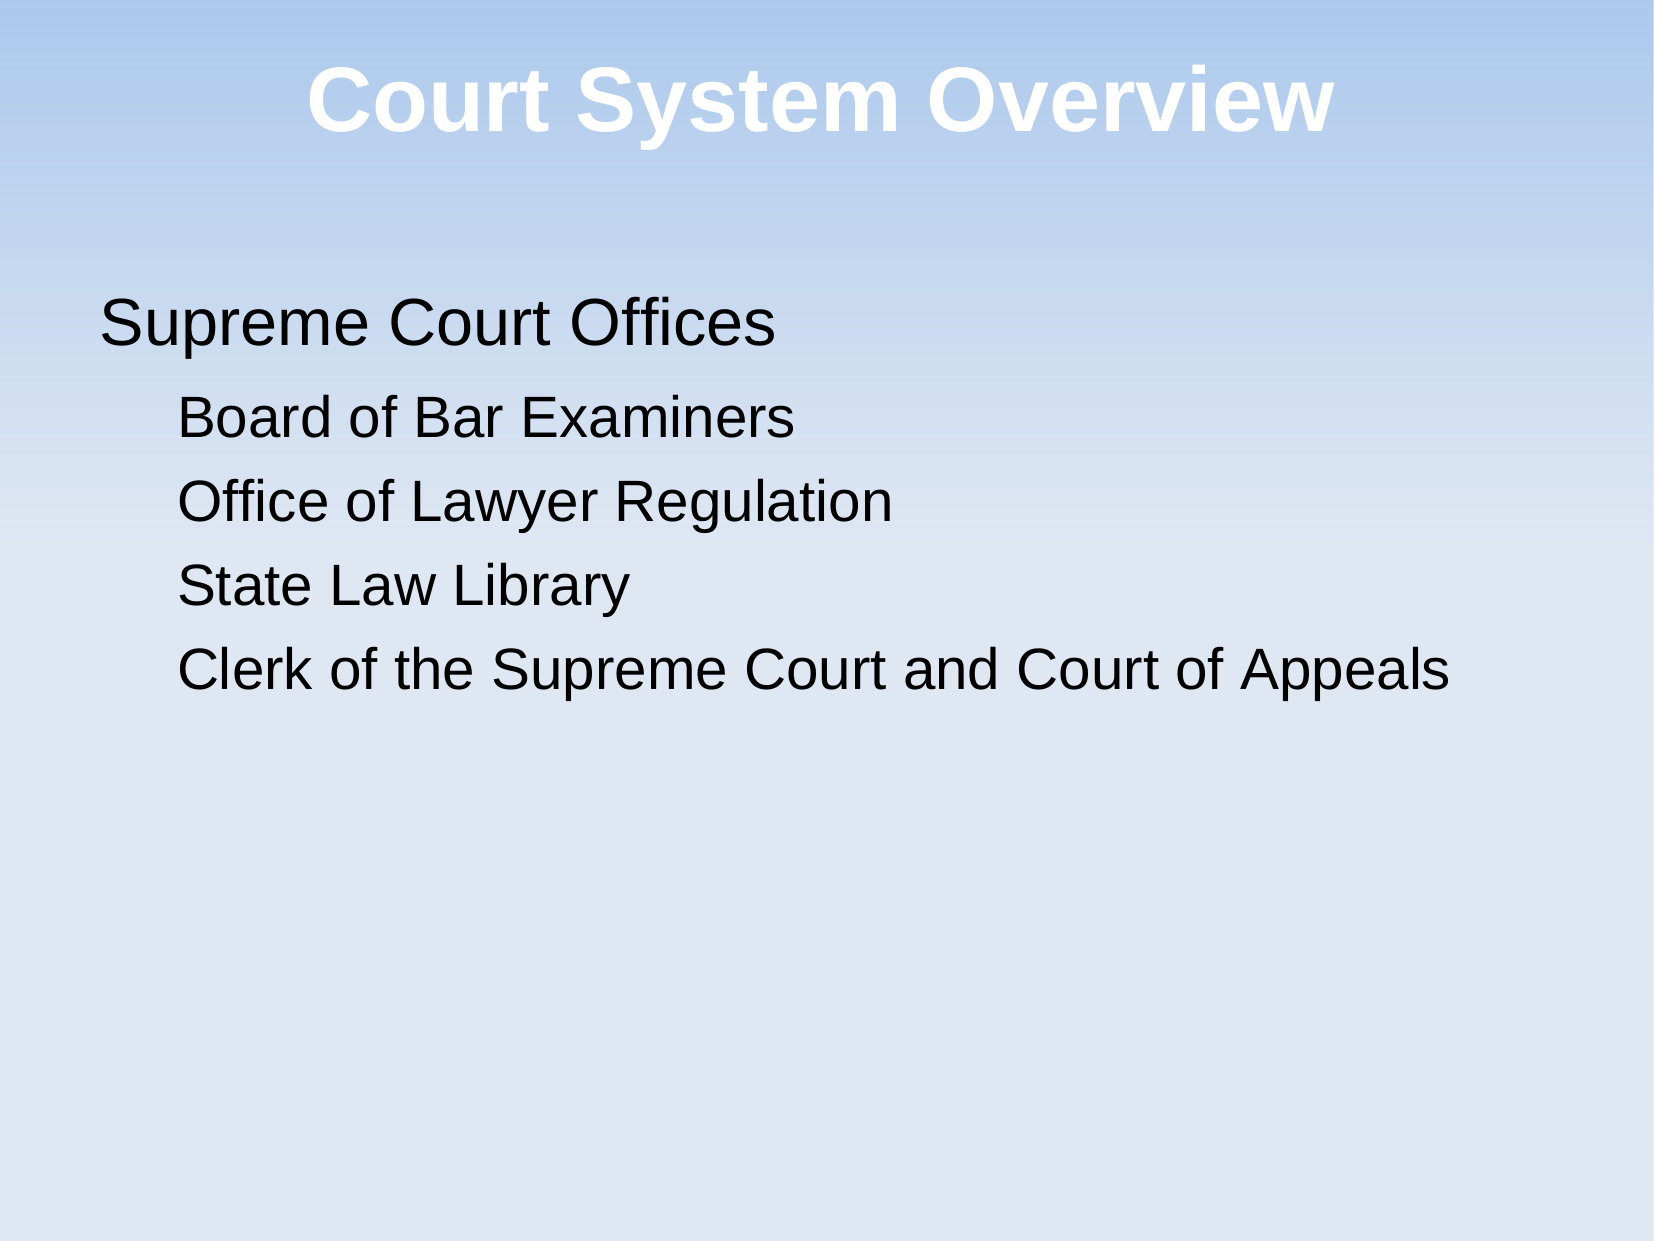

# Court System Overview
Supreme Court Offices
Board of Bar Examiners
Office of Lawyer Regulation
State Law Library
Clerk of the Supreme Court and Court of Appeals